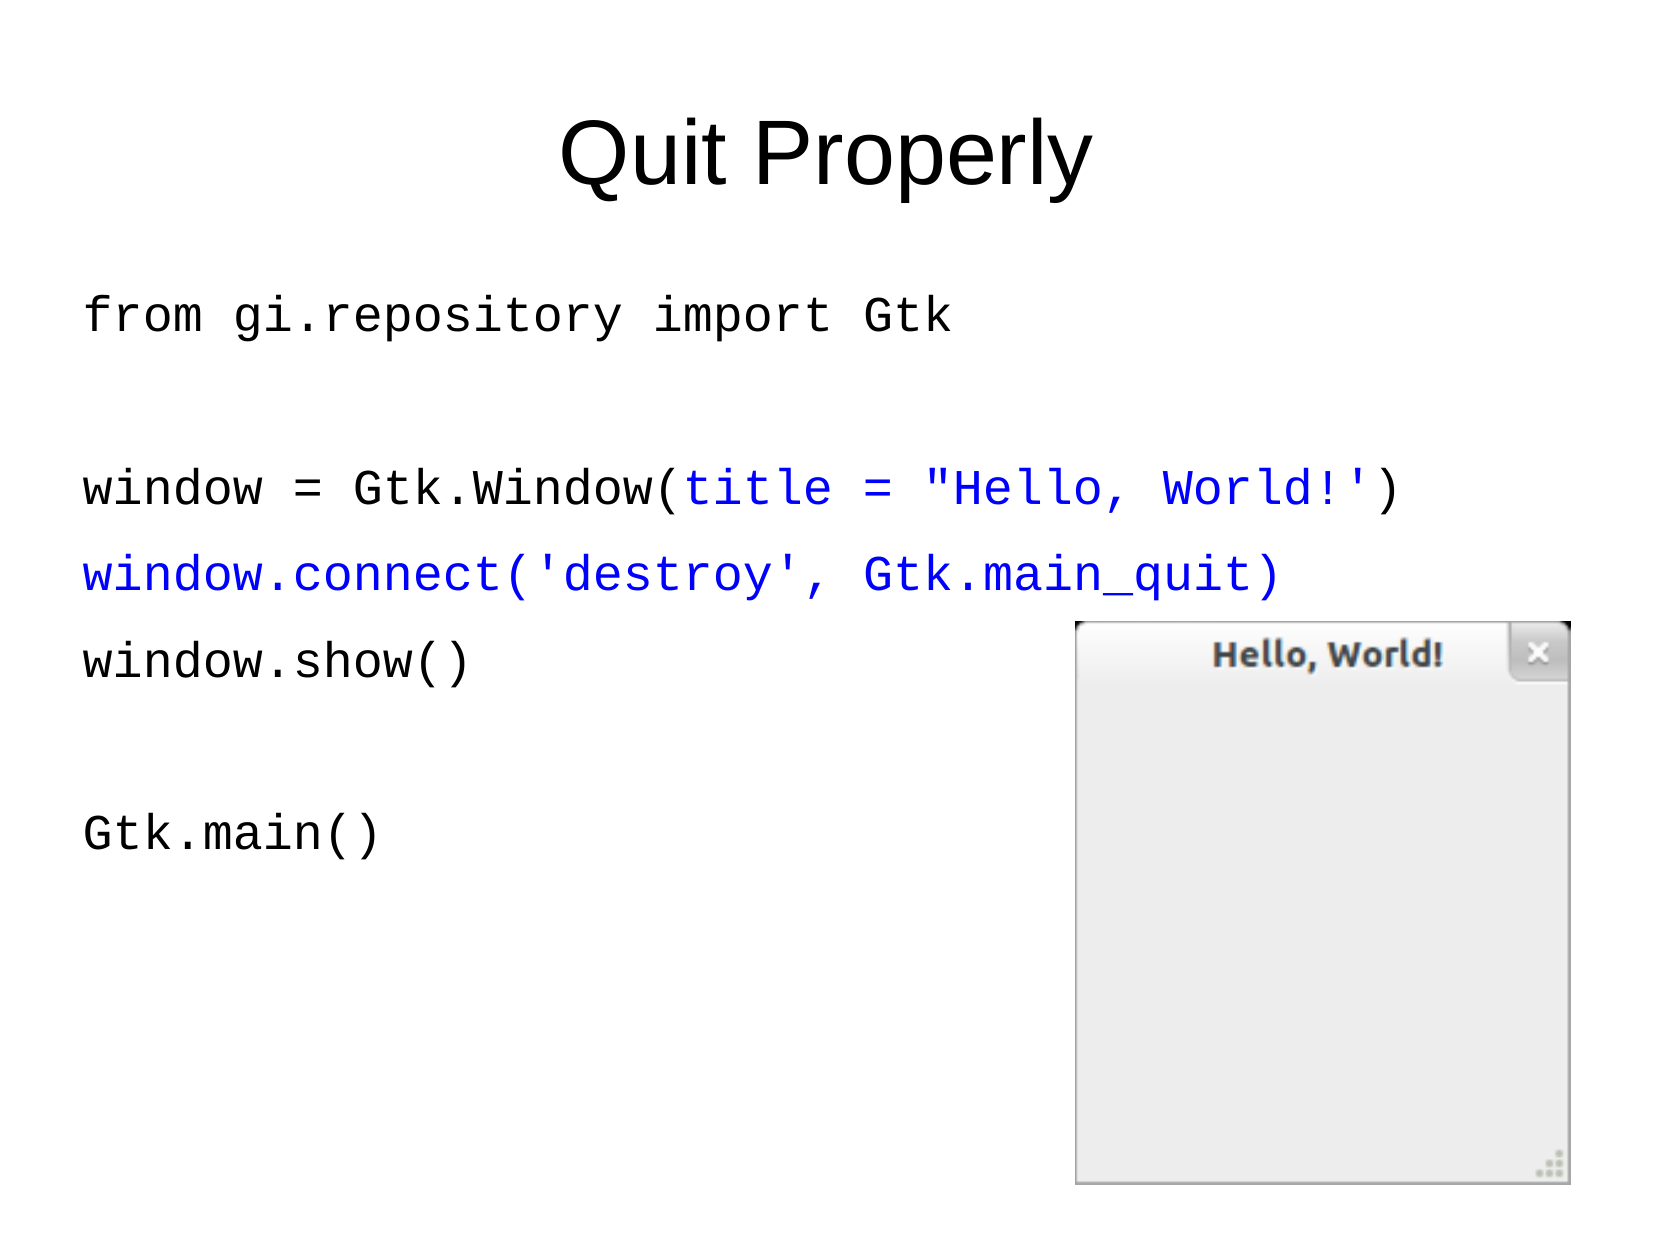

# Quit Properly
from gi.repository import Gtk
window = Gtk.Window(title = "Hello, World!')
window.connect('destroy', Gtk.main_quit)
window.show()
Gtk.main()